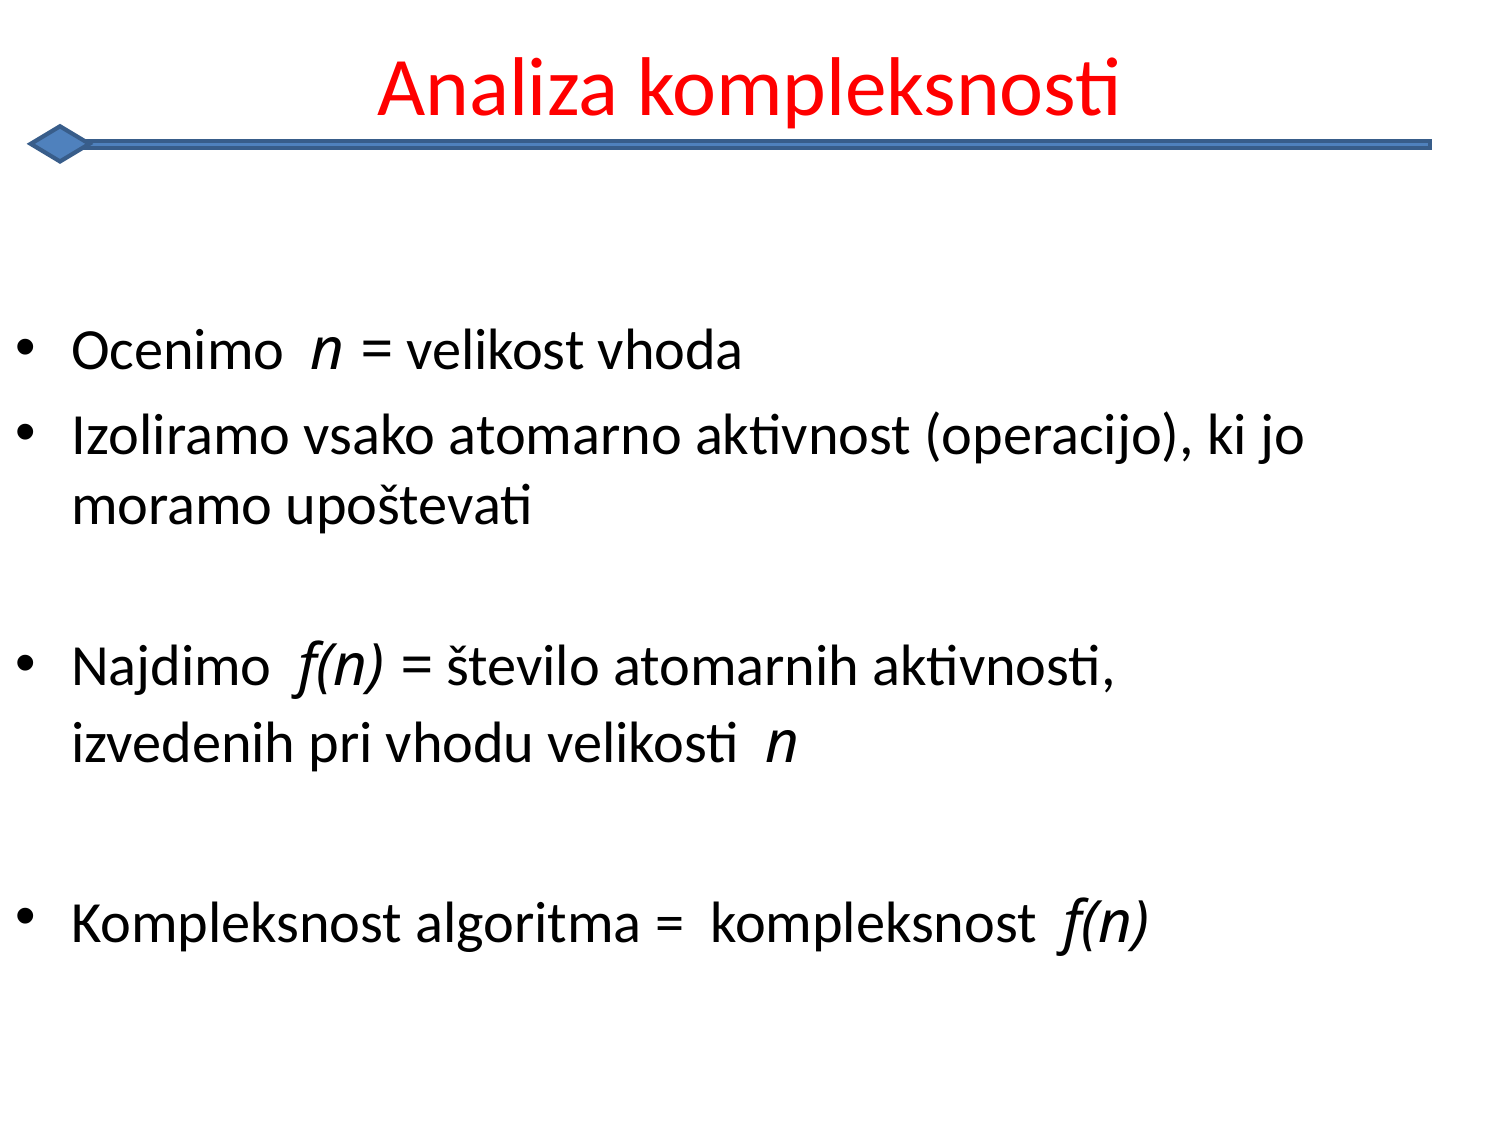

# Analiza kompleksnosti
Ocenimo n = velikost vhoda
Izoliramo vsako atomarno aktivnost (operacijo), ki jo moramo upoštevati
Najdimo f(n) = število atomarnih aktivnosti, izvedenih pri vhodu velikosti n
Kompleksnost algoritma = kompleksnost f(n)